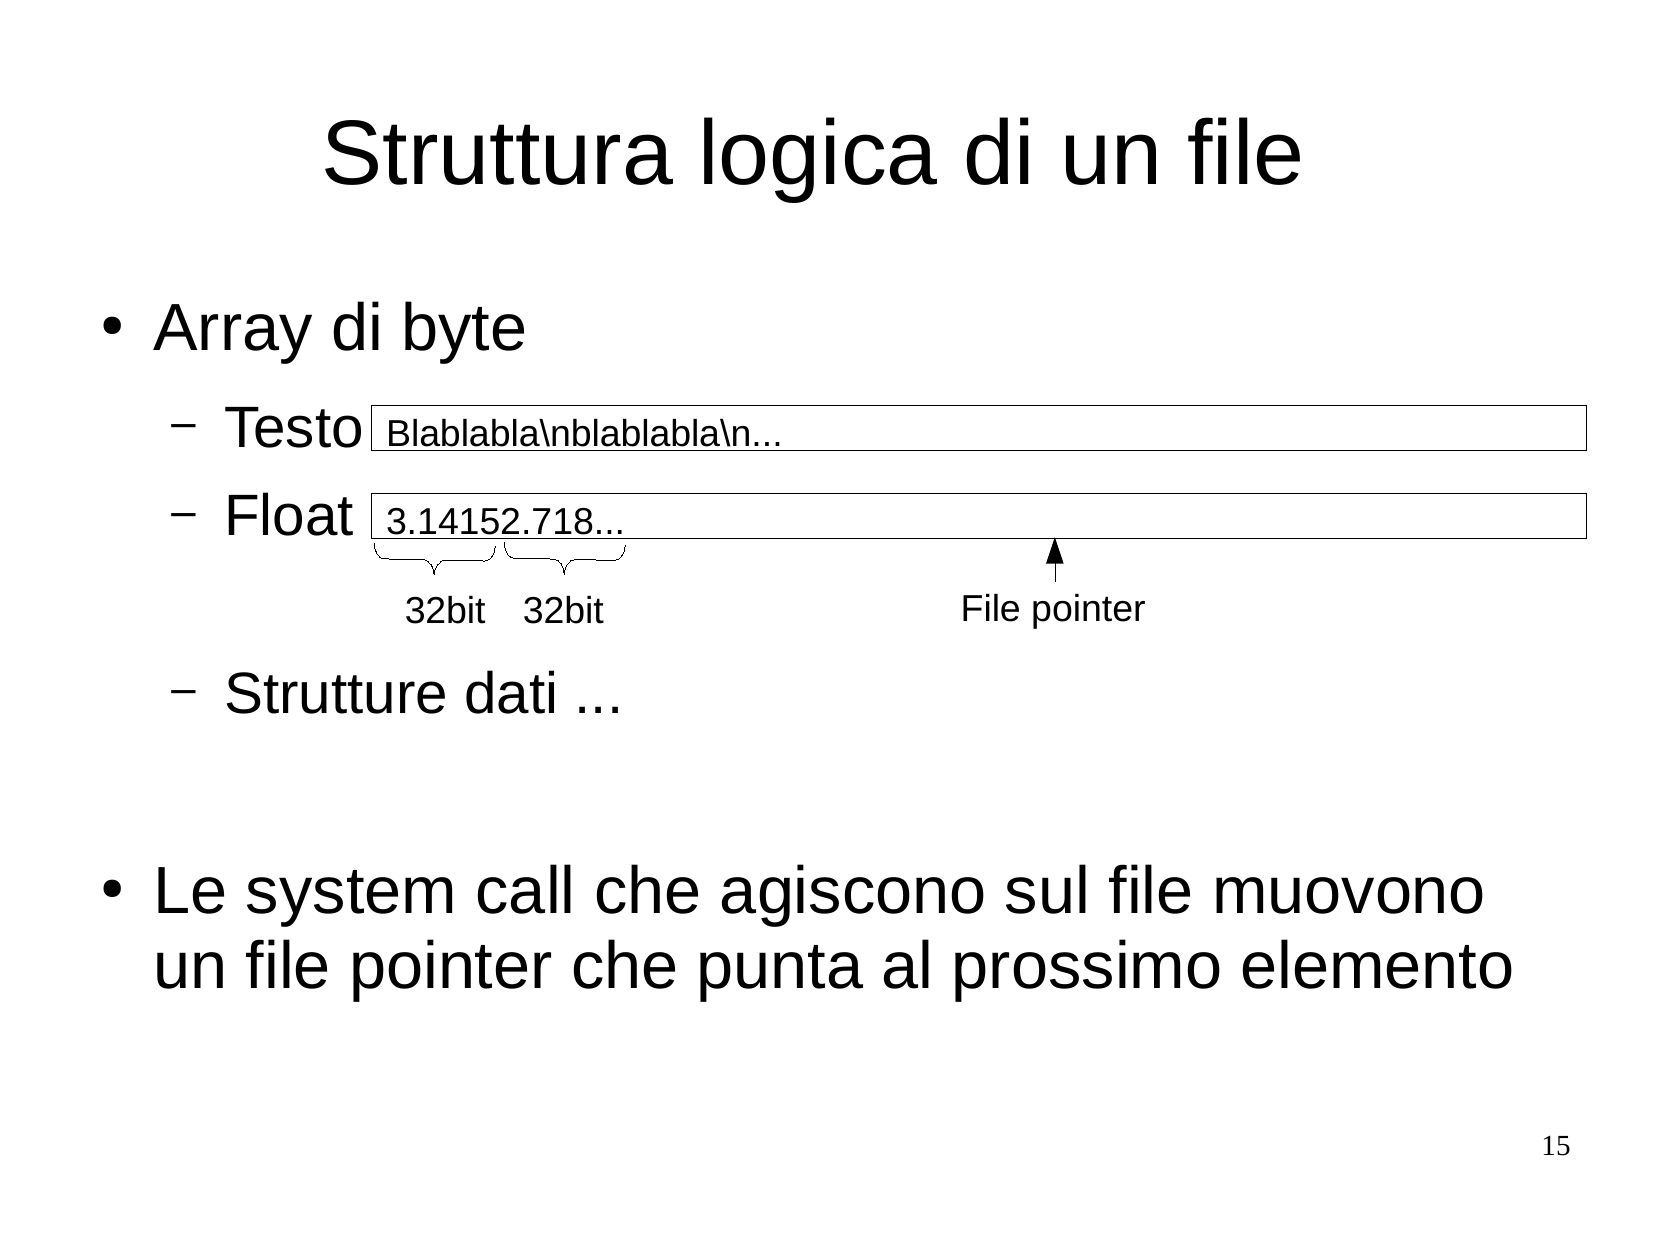

# Struttura logica di un file
Array di byte
Testo
Float
Strutture dati ...
Le system call che agiscono sul file muovono un file pointer che punta al prossimo elemento
Blablabla\nblablabla\n...
3.14152.718...
File pointer
32bit
32bit
15